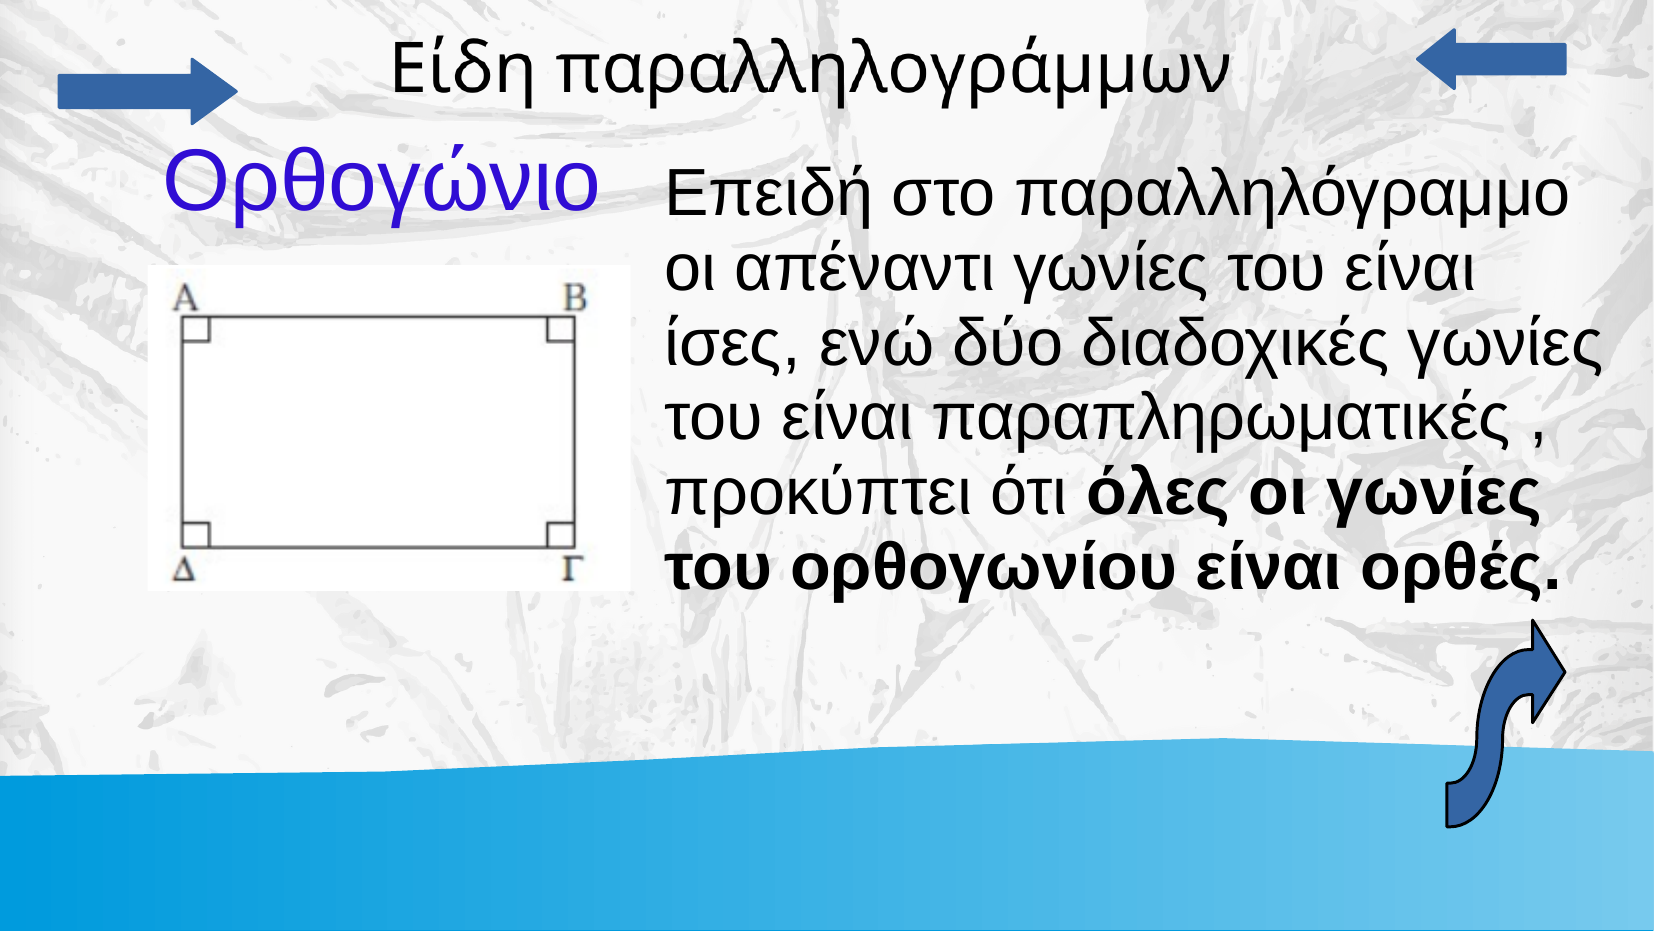

Ορθογώνιο
Επειδή στο παραλληλόγραμμο οι απέναντι γωνίες του είναι ίσες, ενώ δύο διαδοχικές γωνίες του είναι παραπληρωματικές , προκύπτει ότι όλες οι γωνίες του ορθογωνίου είναι ορθές.